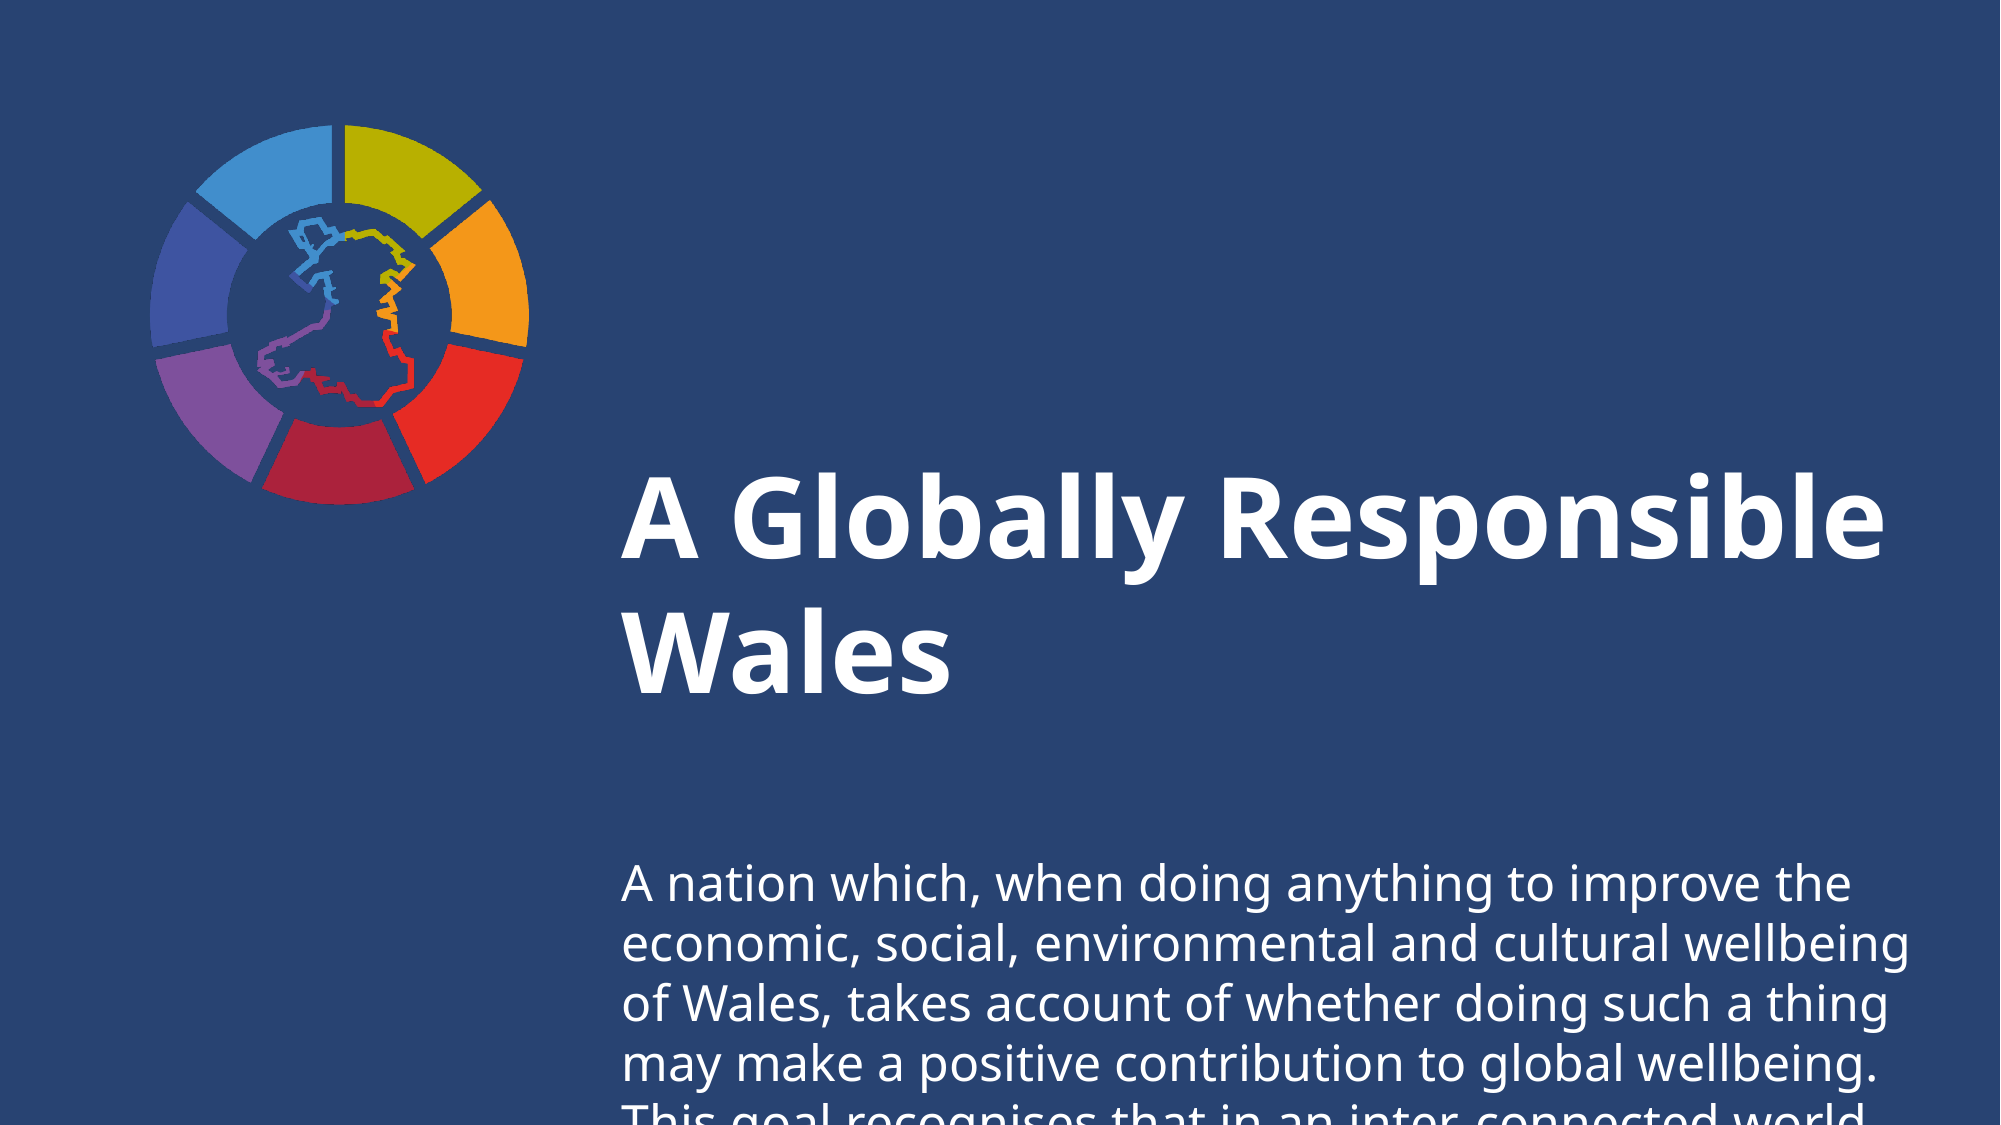

# A Globally Responsible Wales A nation which, when doing anything to improve the economic, social, environmental and cultural wellbeing of Wales, takes account of whether doing such a thing may make a positive contribution to global wellbeing. This goal recognises that in an inter-connected world what we do to make Wales a sustainable nation can have positive and adverse impacts outside of Wales.